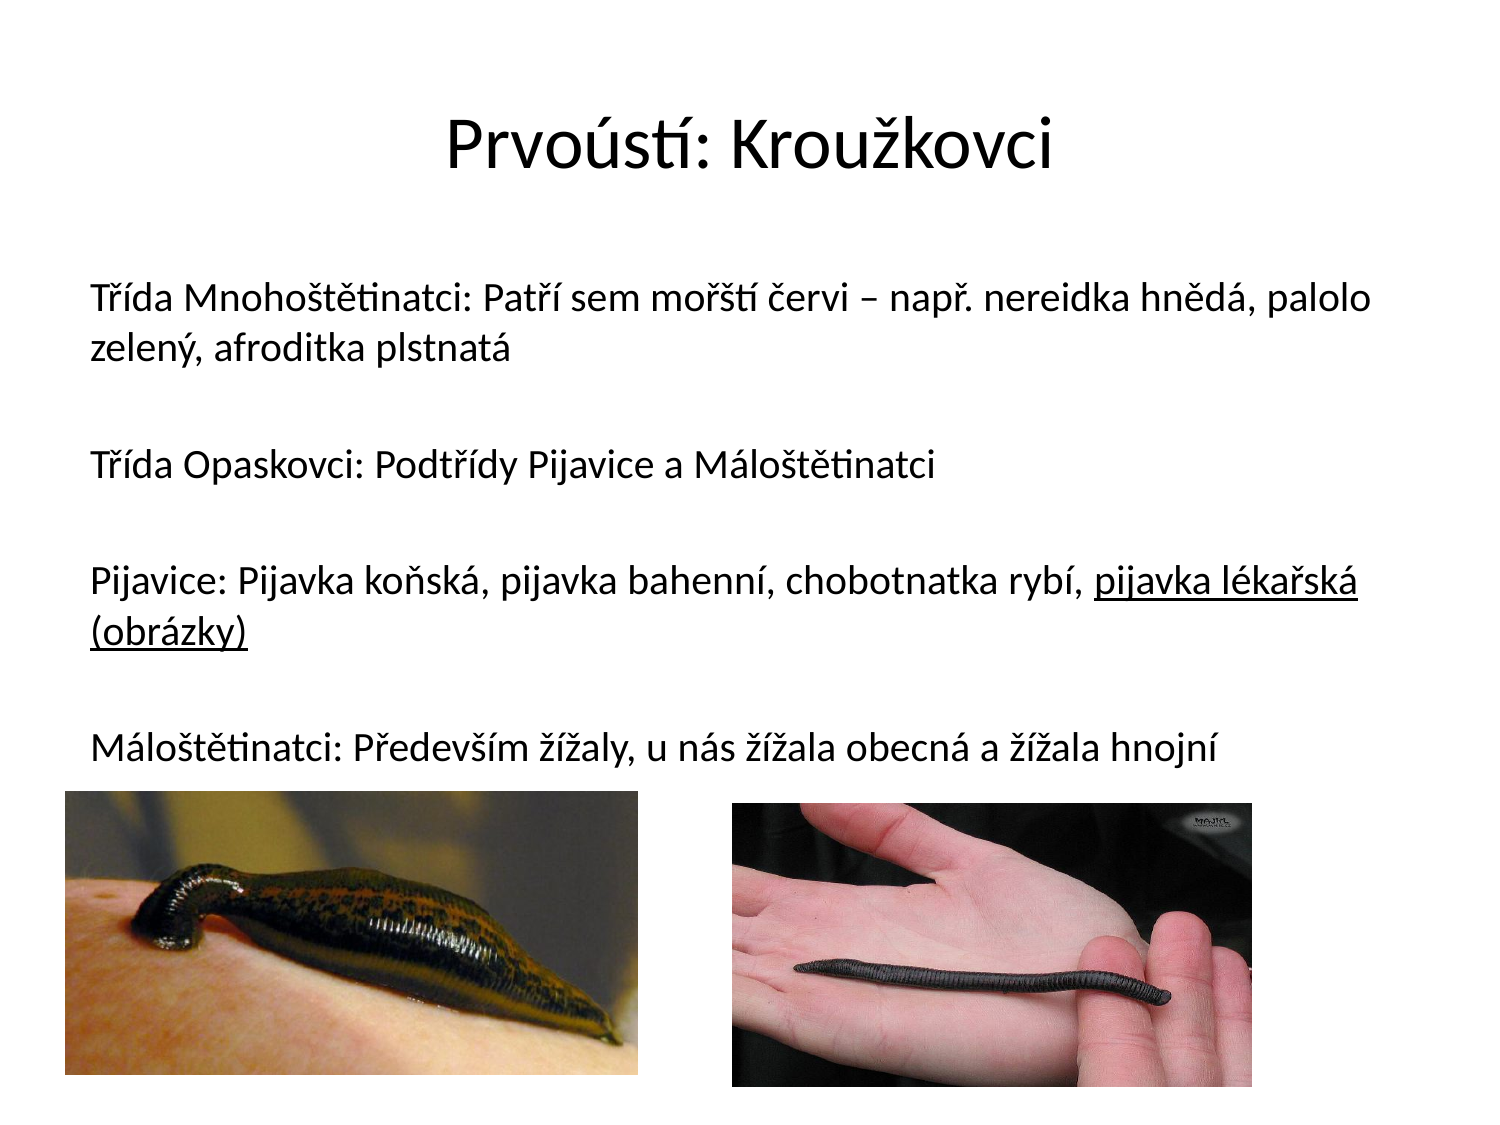

# Prvoústí: Kroužkovci
Třída Mnohoštětinatci: Patří sem mořští červi – např. nereidka hnědá, palolo zelený, afroditka plstnatá
Třída Opaskovci: Podtřídy Pijavice a Máloštětinatci
Pijavice: Pijavka koňská, pijavka bahenní, chobotnatka rybí, pijavka lékařská (obrázky)
Máloštětinatci: Především žížaly, u nás žížala obecná a žížala hnojní